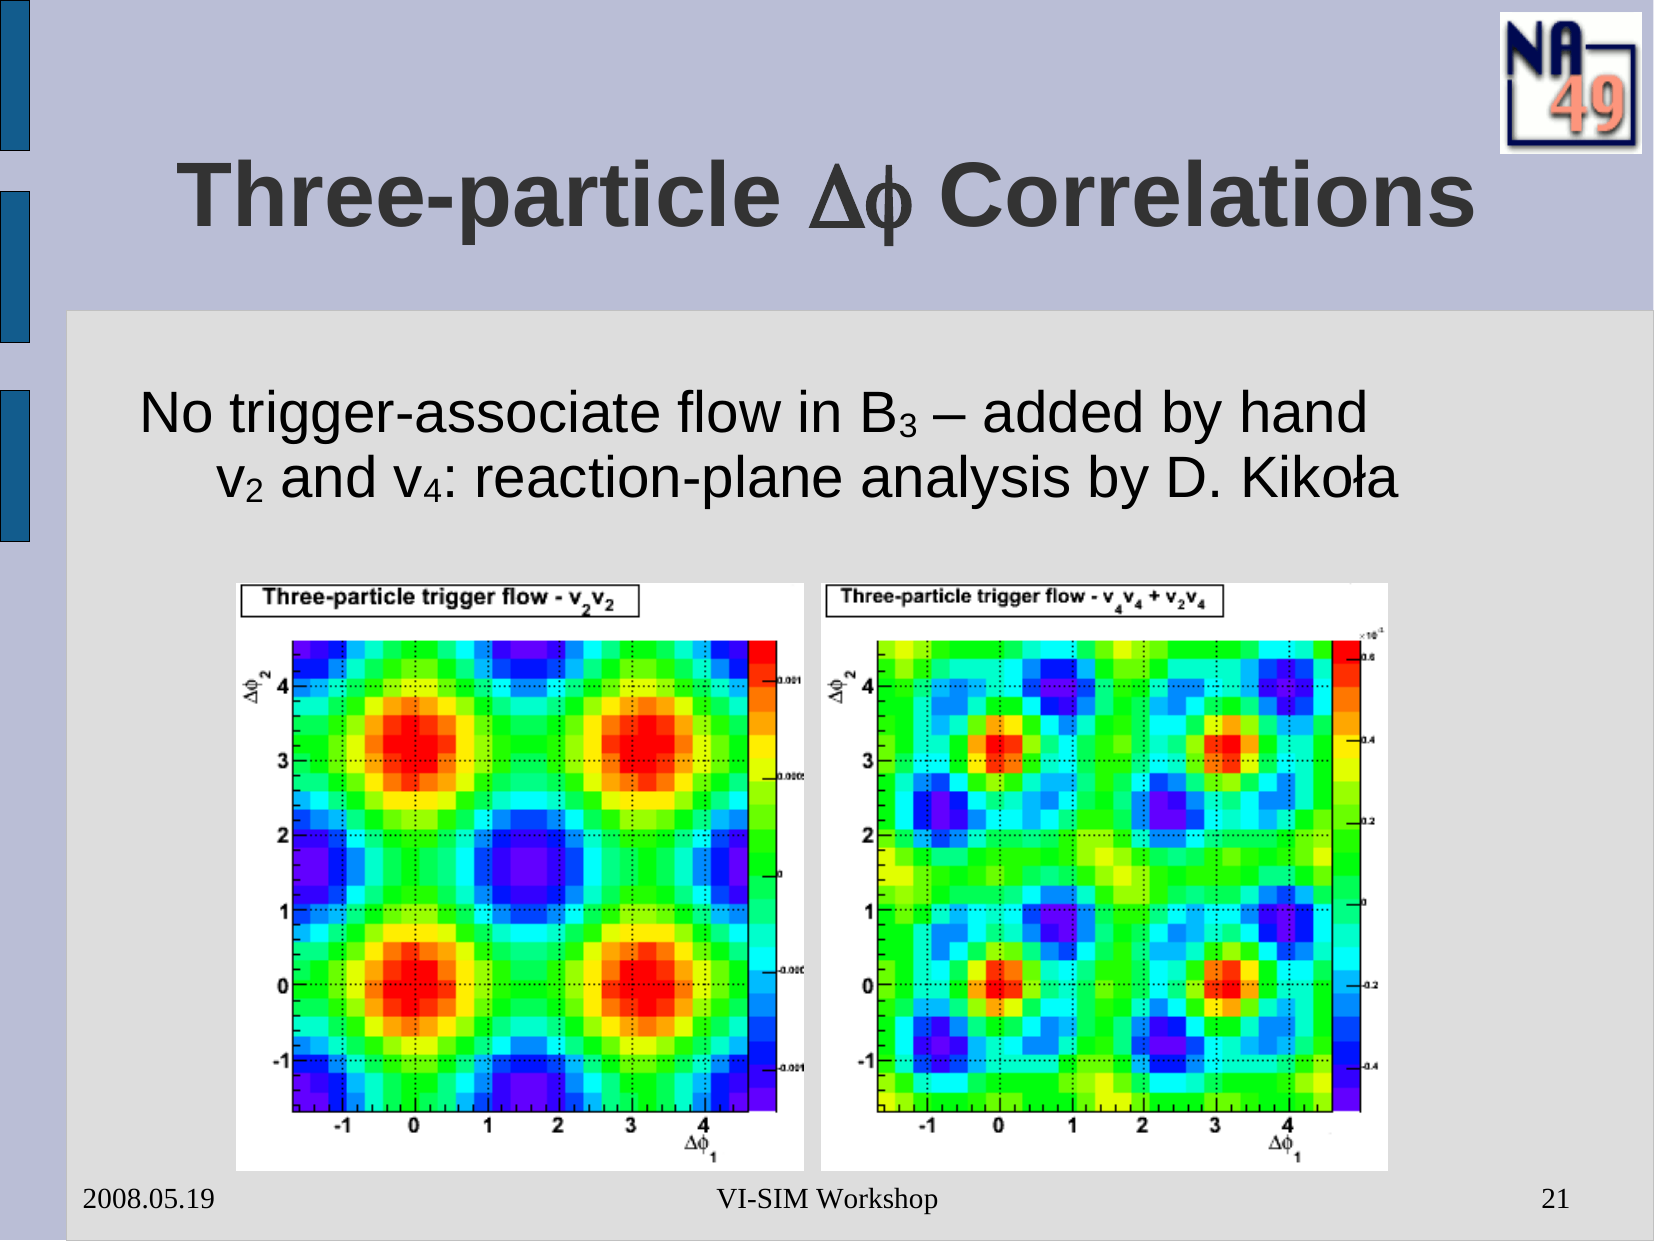

# Three-particle Df Correlations
No trigger-associate flow in B3 – added by hand
v2 and v4: reaction-plane analysis by D. Kikoła
2008.05.19
VI-SIM Workshop
21